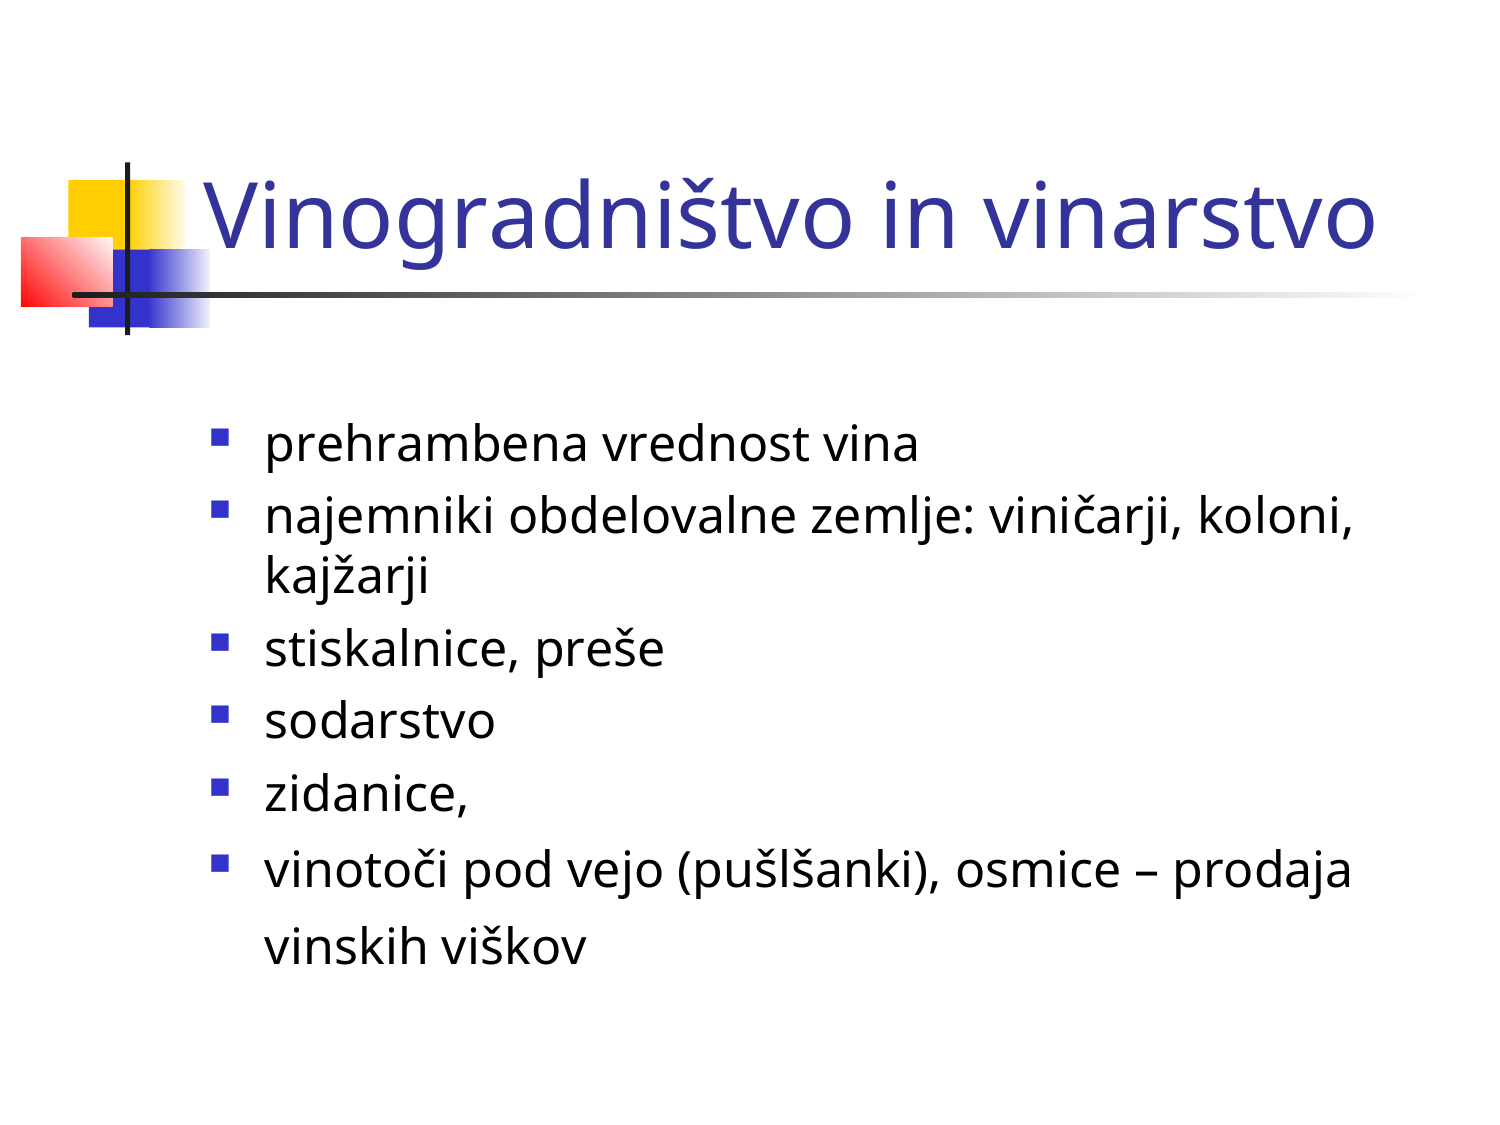

# Vinogradništvo in vinarstvo
prehrambena vrednost vina
najemniki obdelovalne zemlje: viničarji, koloni, kajžarji
stiskalnice, preše
sodarstvo
zidanice,
vinotoči pod vejo (pušlšanki), osmice – prodaja vinskih viškov